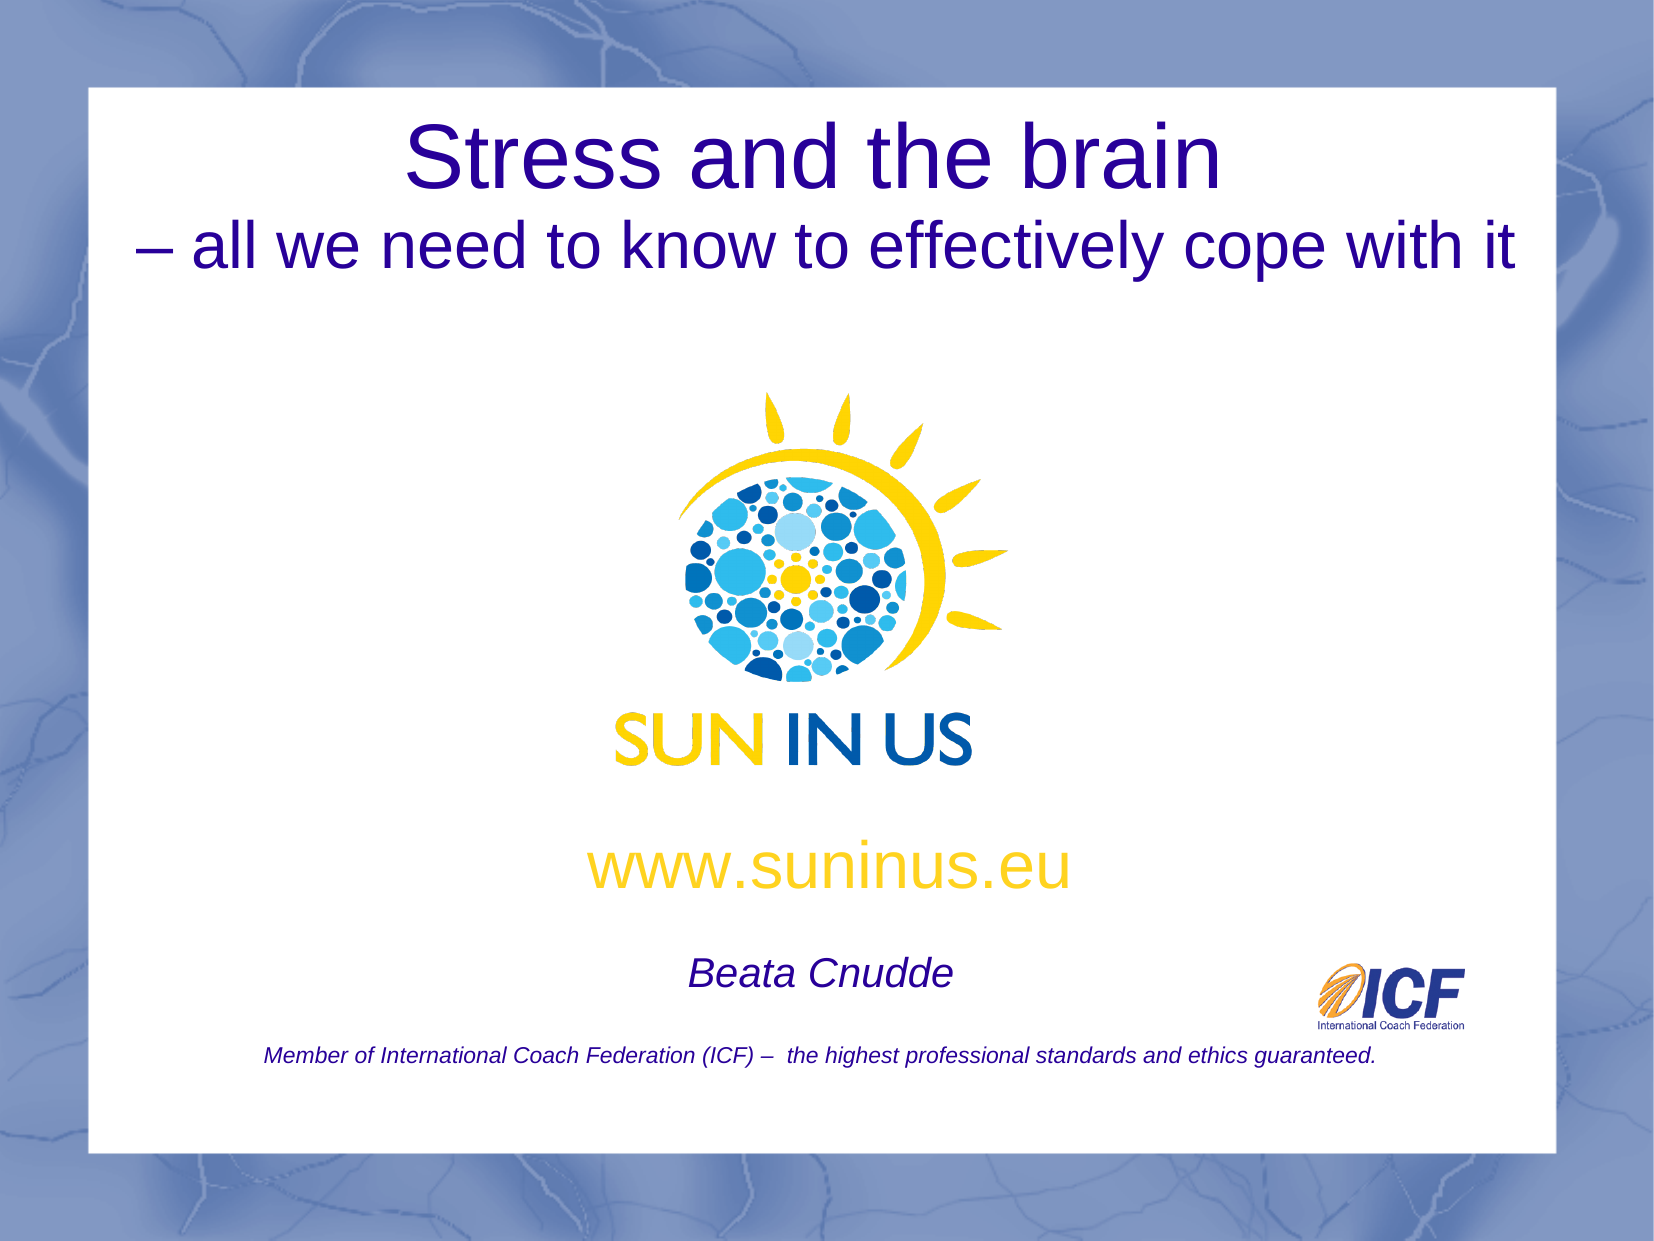

# Stress and the brain – all we need to know to effectively cope with it
 www.suninus.eu
Beata Cnudde
 Member of International Coach Federation (ICF) – the highest professional standards and ethics guaranteed.